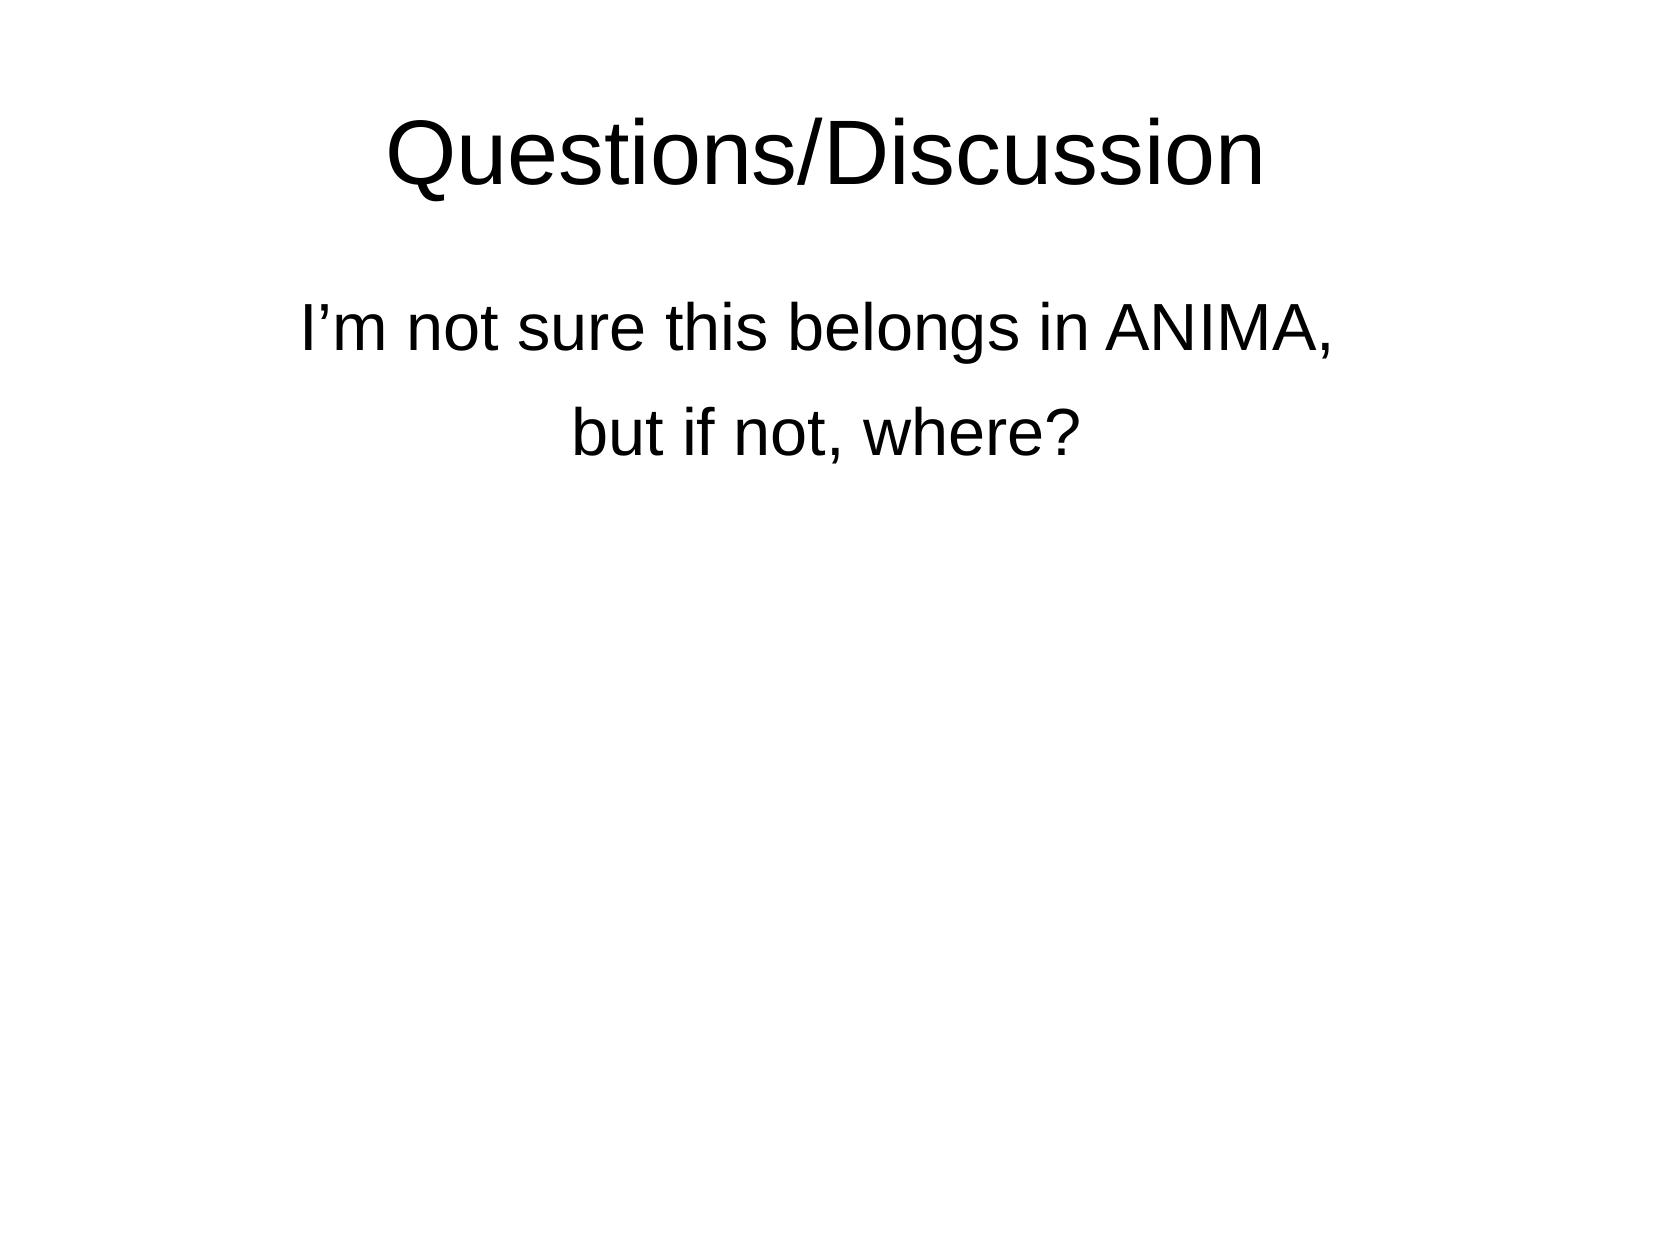

# Questions/Discussion
I’m not sure this belongs in ANIMA,
but if not, where?